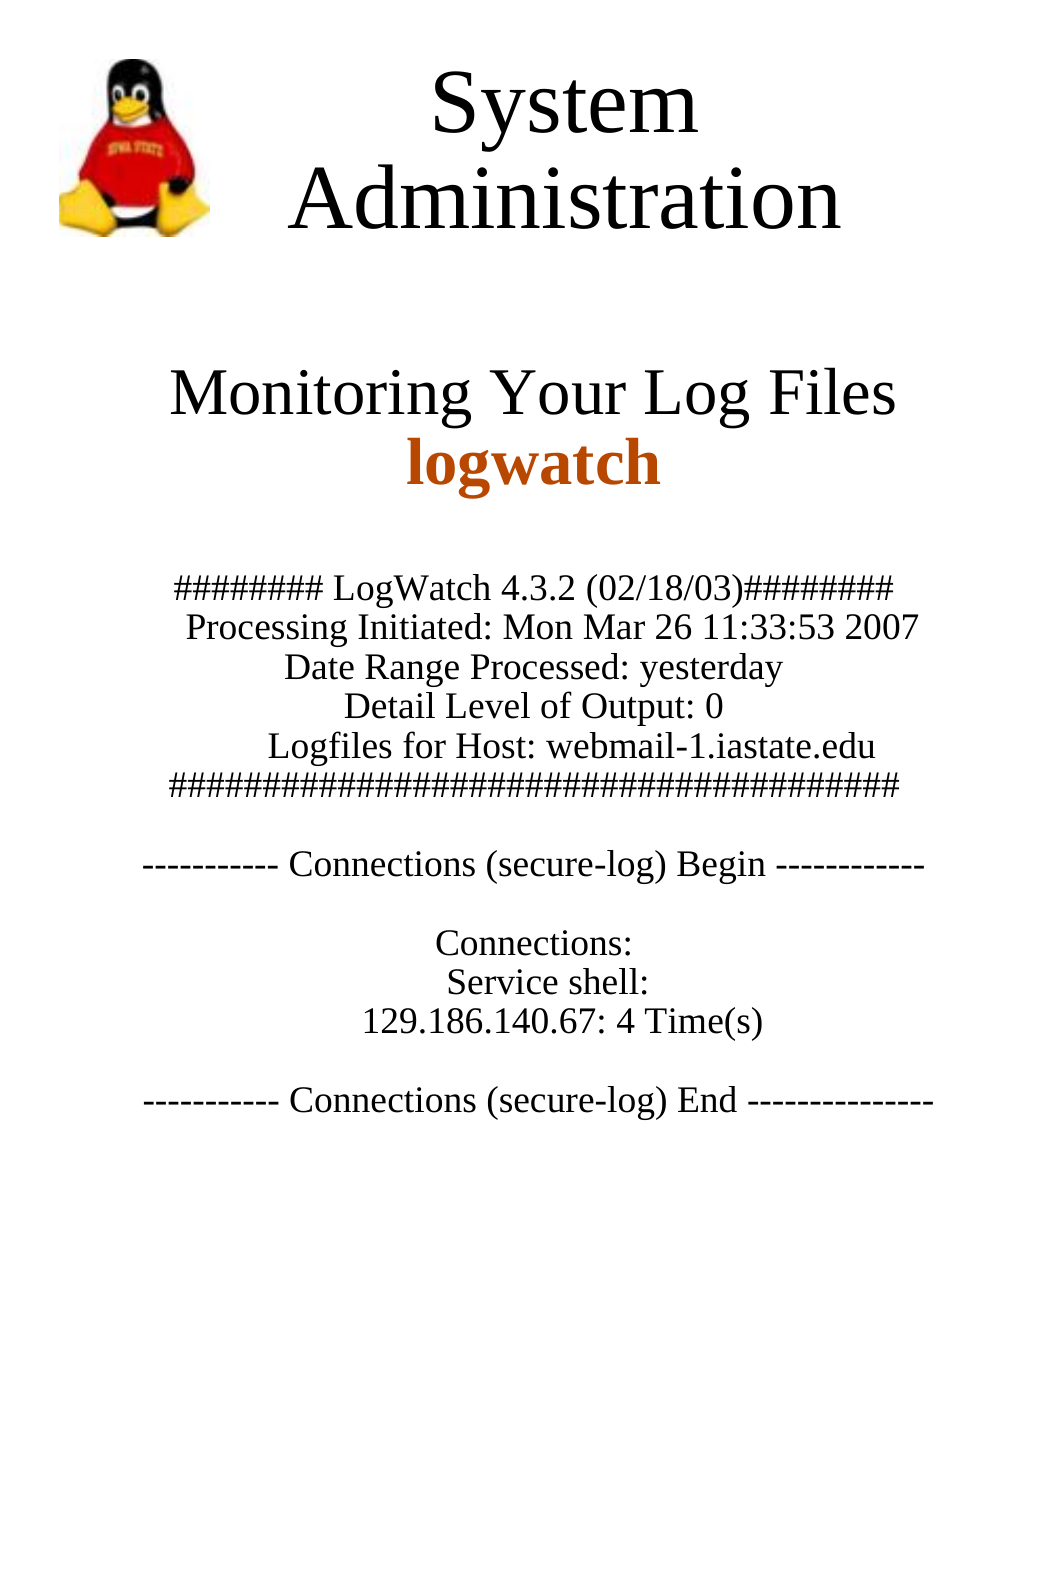

# System Administration
Monitoring Your Log Files
logwatch
######## LogWatch 4.3.2 (02/18/03)########
 Processing Initiated: Mon Mar 26 11:33:53 2007
Date Range Processed: yesterday
Detail Level of Output: 0
 Logfiles for Host: webmail-1.iastate.edu
#######################################
 ----------- Connections (secure-log) Begin ------------
Connections:
 Service shell:
 129.186.140.67: 4 Time(s)
 ----------- Connections (secure-log) End ---------------